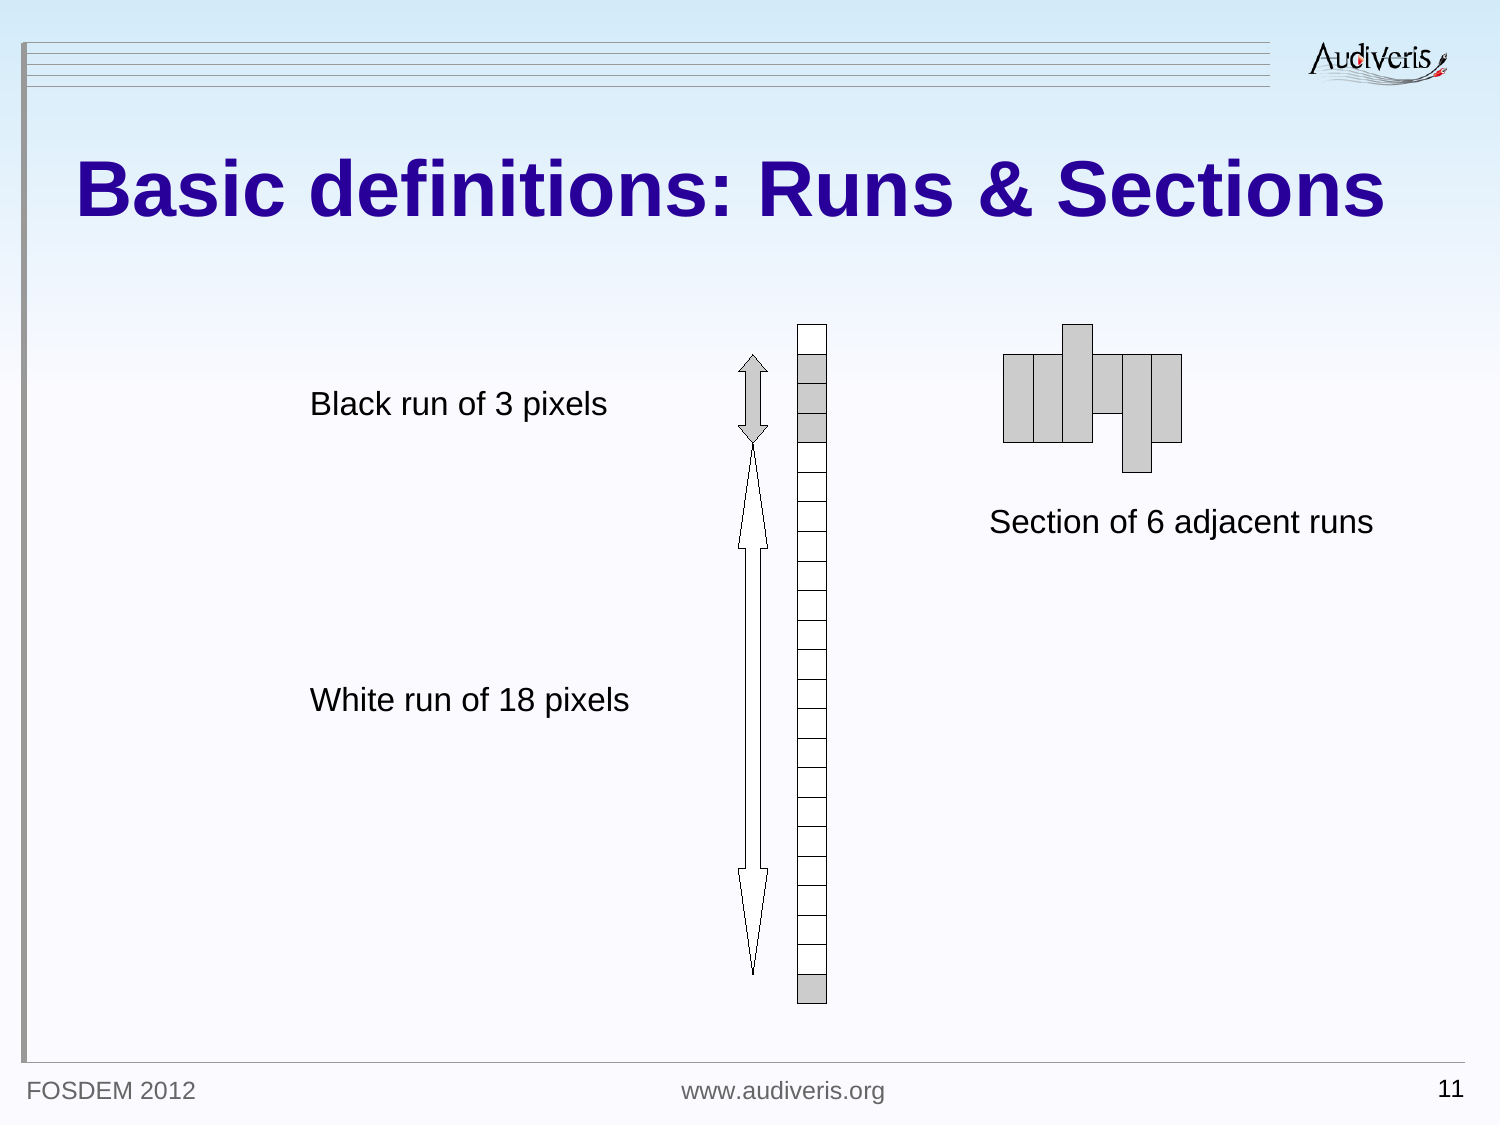

# Basic definitions: Runs & Sections
Black run of 3 pixels
Section of 6 adjacent runs
White run of 18 pixels